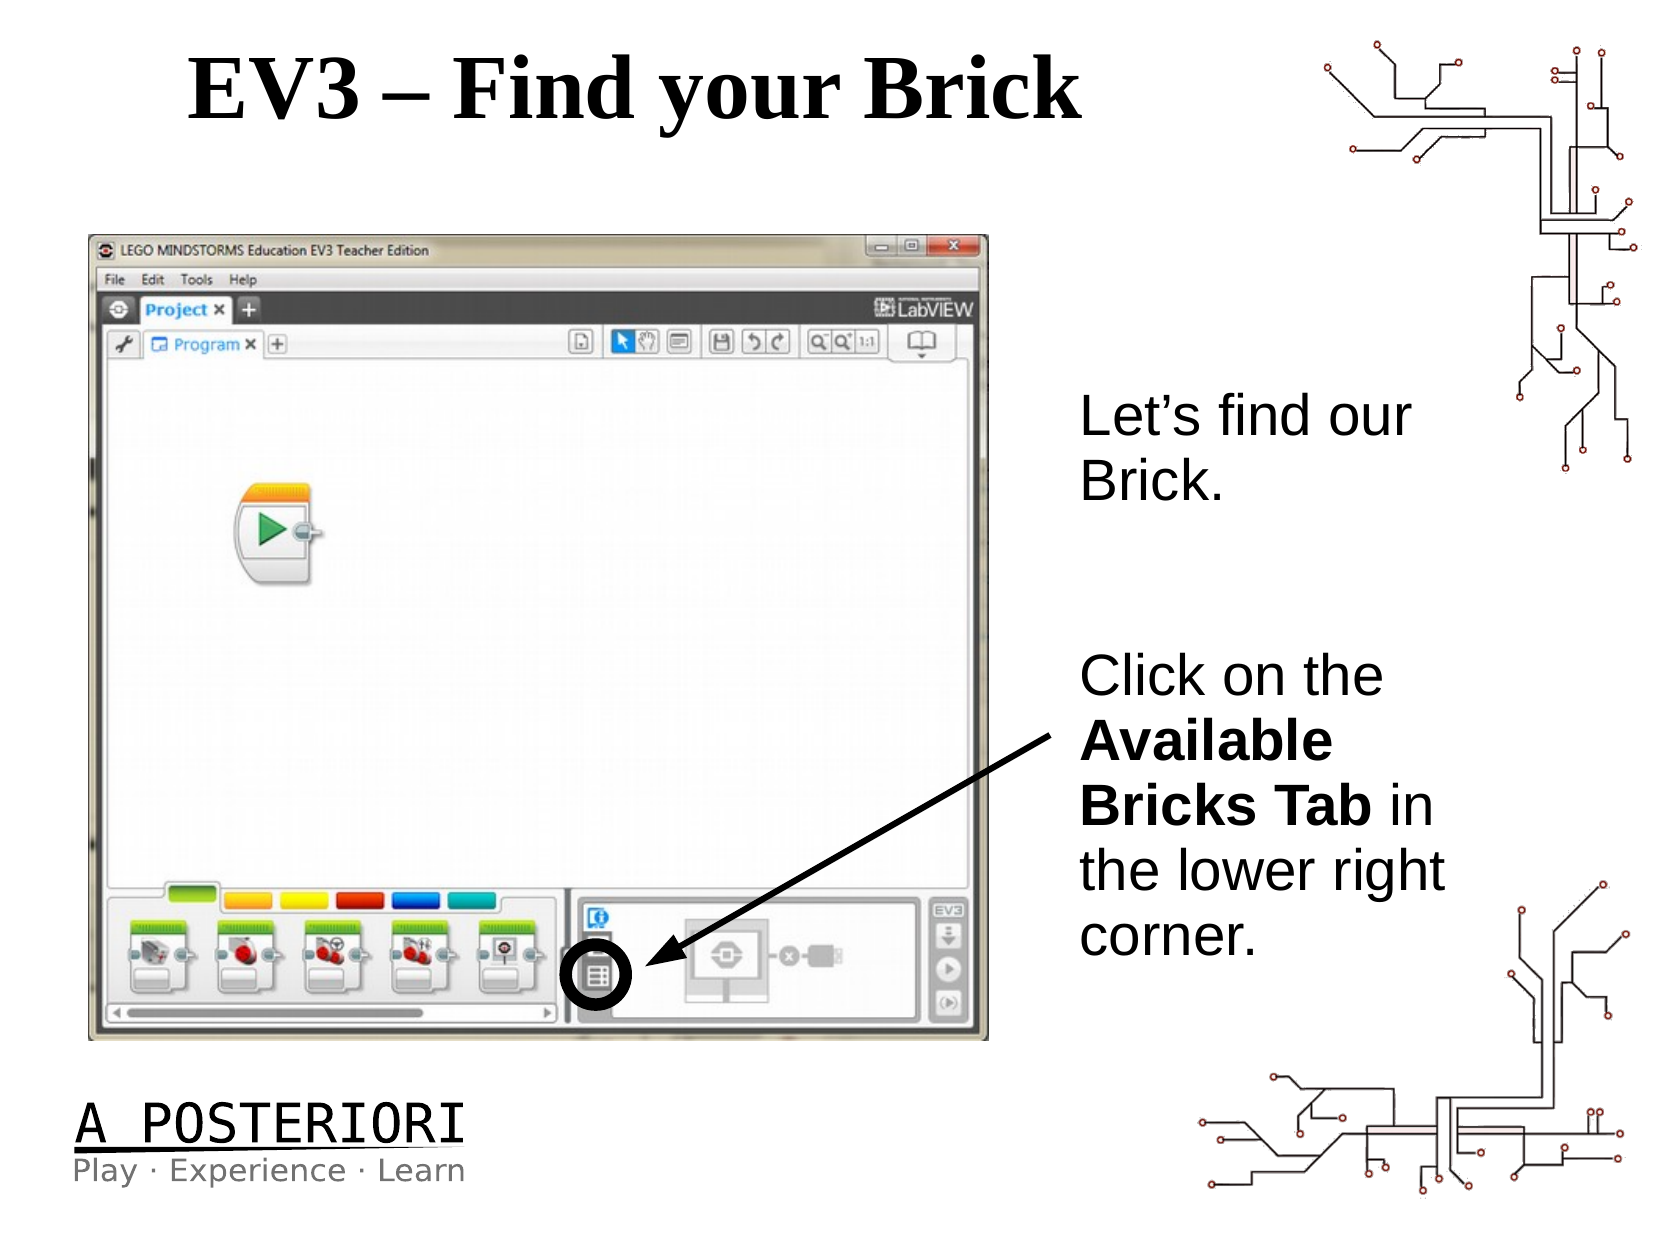

# EV3 – Find your Brick
Let’s find our Brick.
Click on the Available Bricks Tab in the lower right corner.